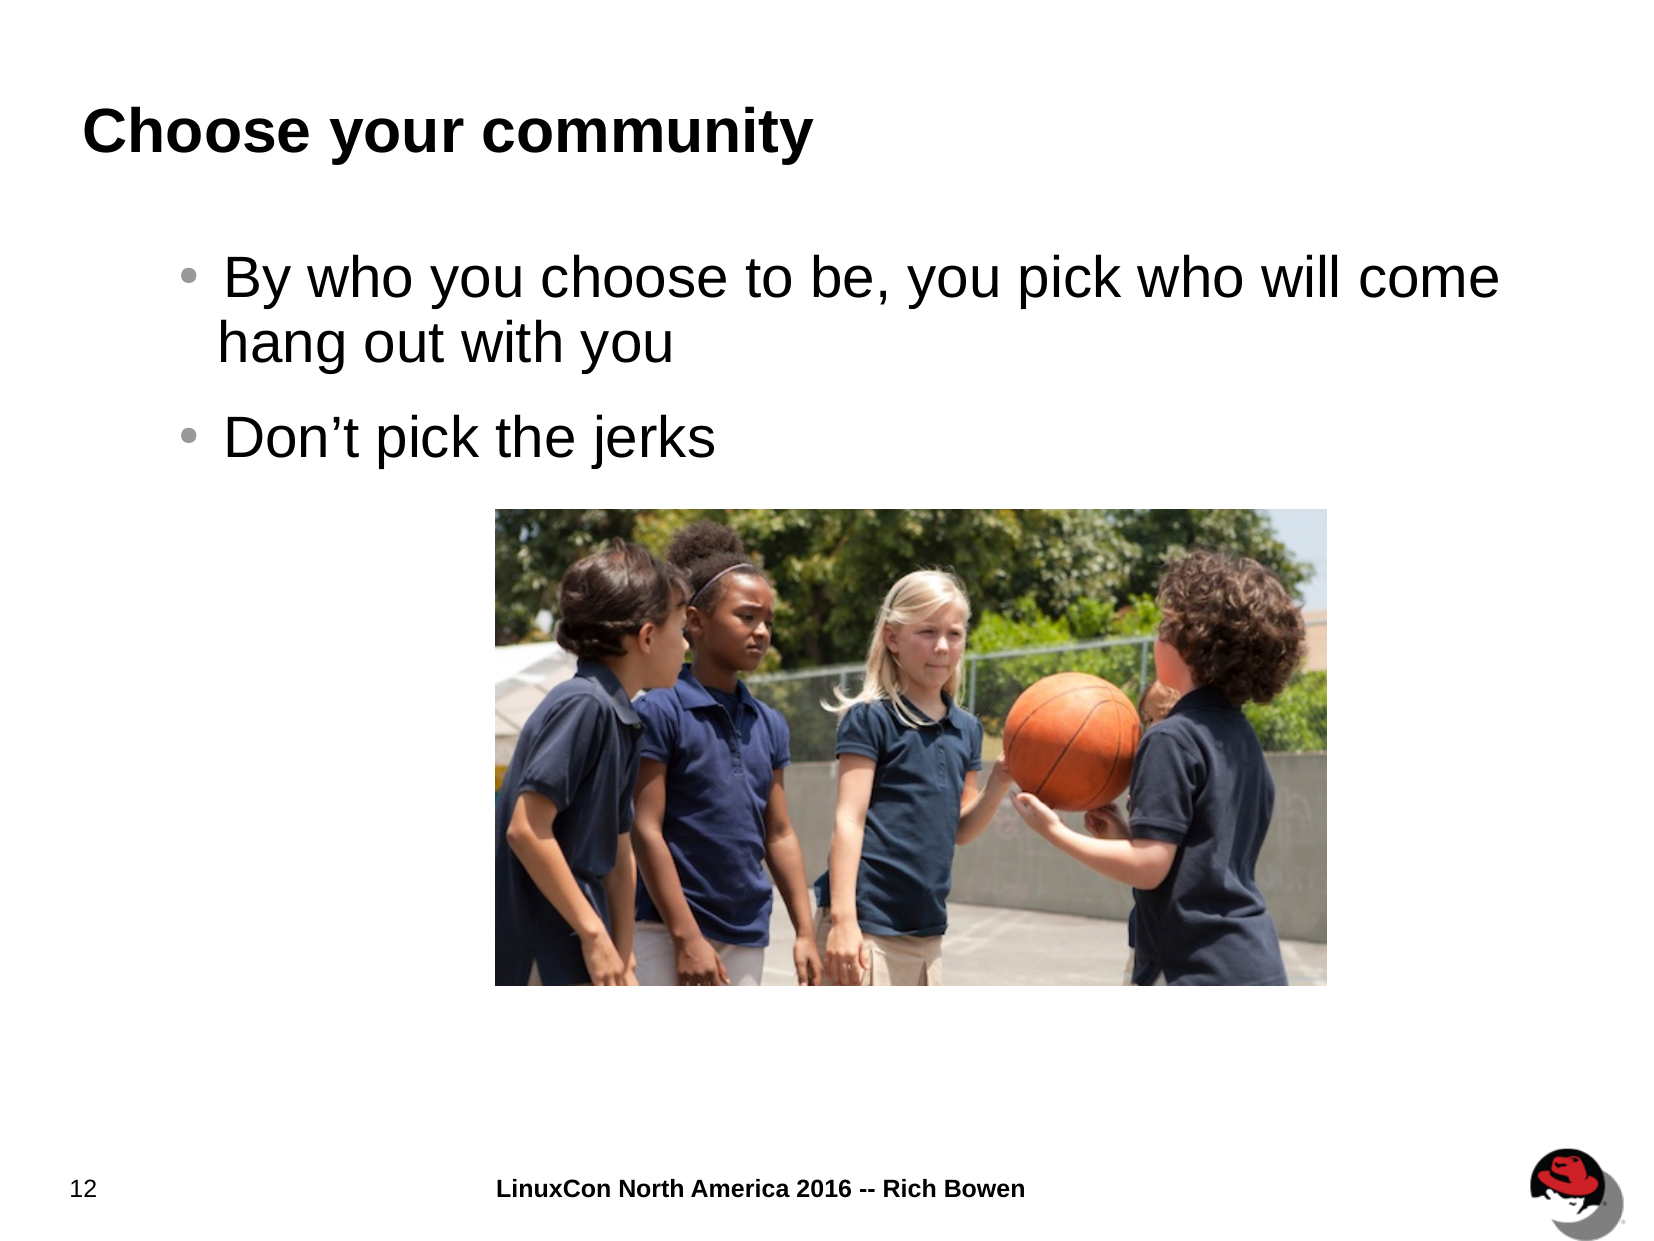

# Choose your community
By who you choose to be, you pick who will come hang out with you
Don’t pick the jerks